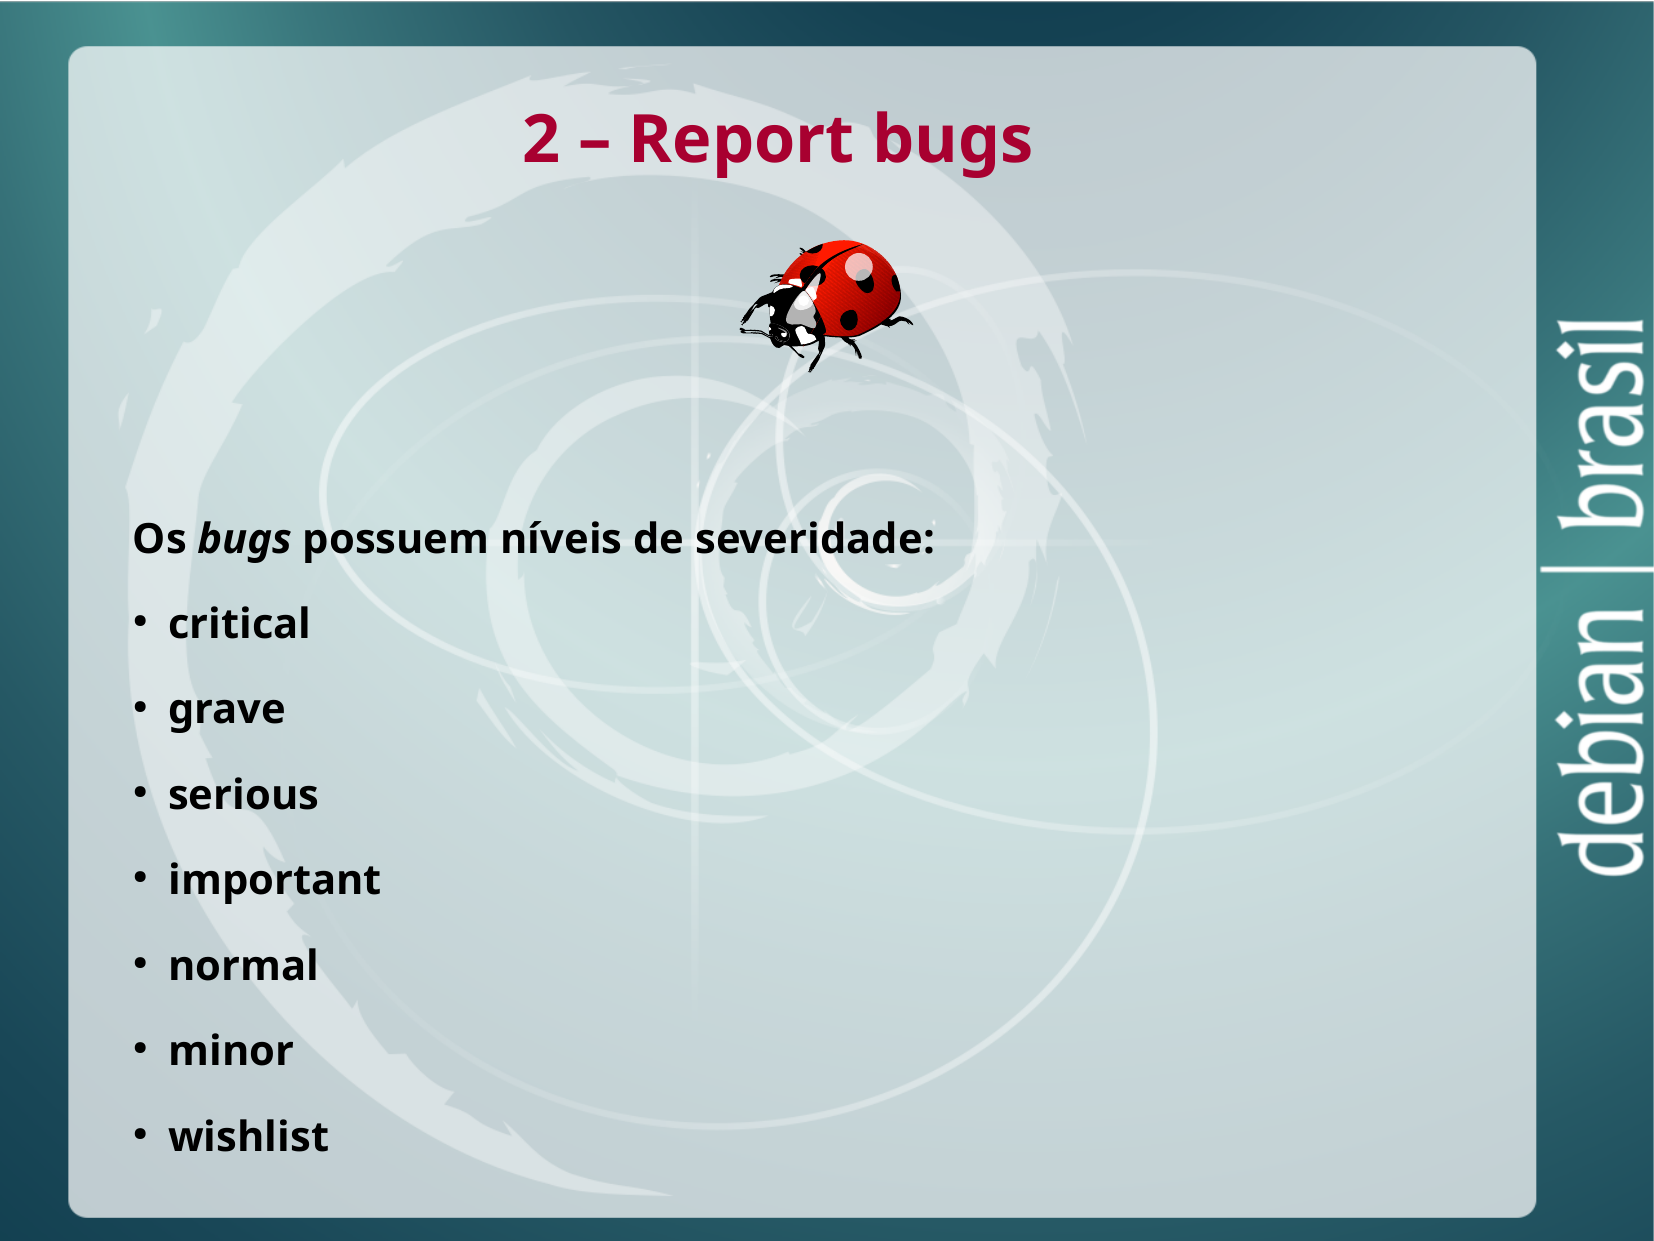

2 – Report bugs
Os bugs possuem níveis de severidade:
critical
grave
serious
important
normal
minor
wishlist